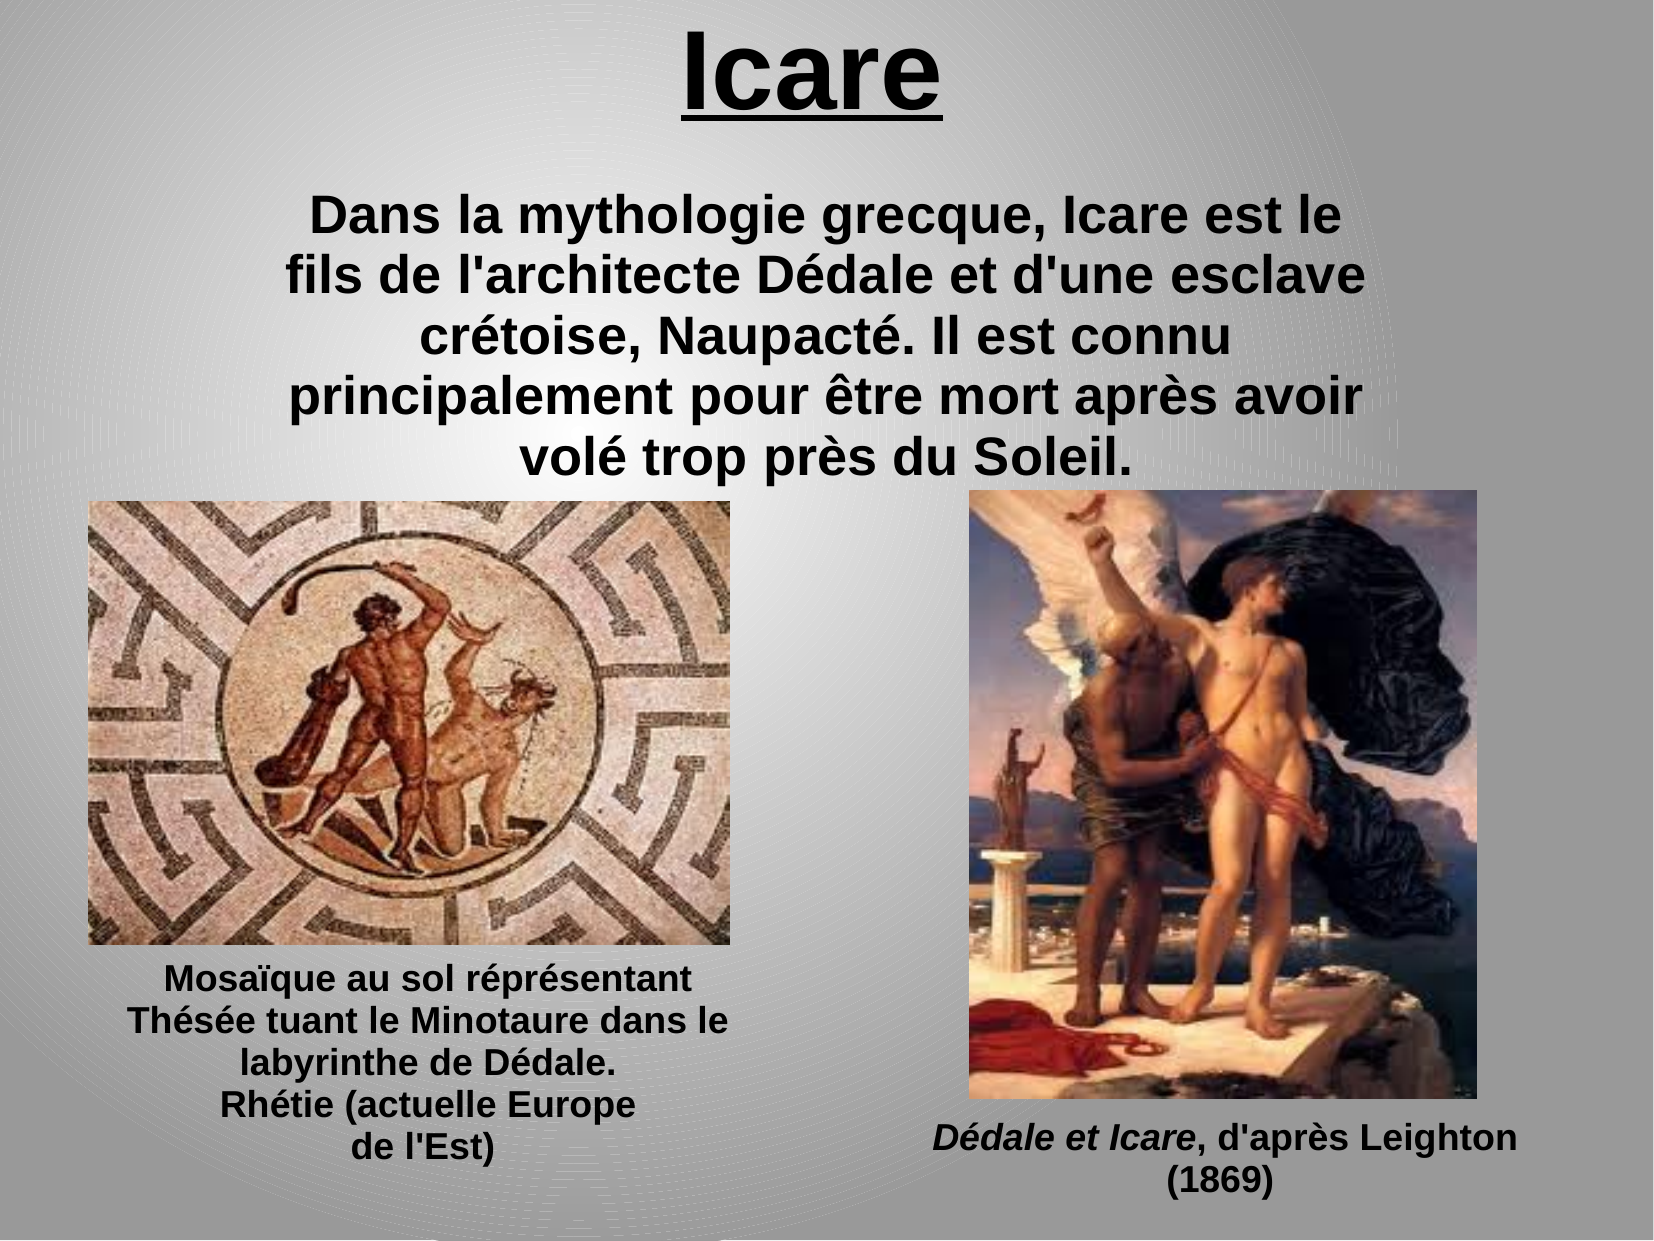

Icare
Dans la mythologie grecque, Icare est le fils de l'architecte Dédale et d'une esclave crétoise, Naupacté. Il est connu principalement pour être mort après avoir volé trop près du Soleil.
Mosaïque au sol réprésentant Thésée tuant le Minotaure dans le labyrinthe de Dédale.
Rhétie (actuelle Europe
de l'Est)
Dédale et Icare, d'après Leighton (1869)